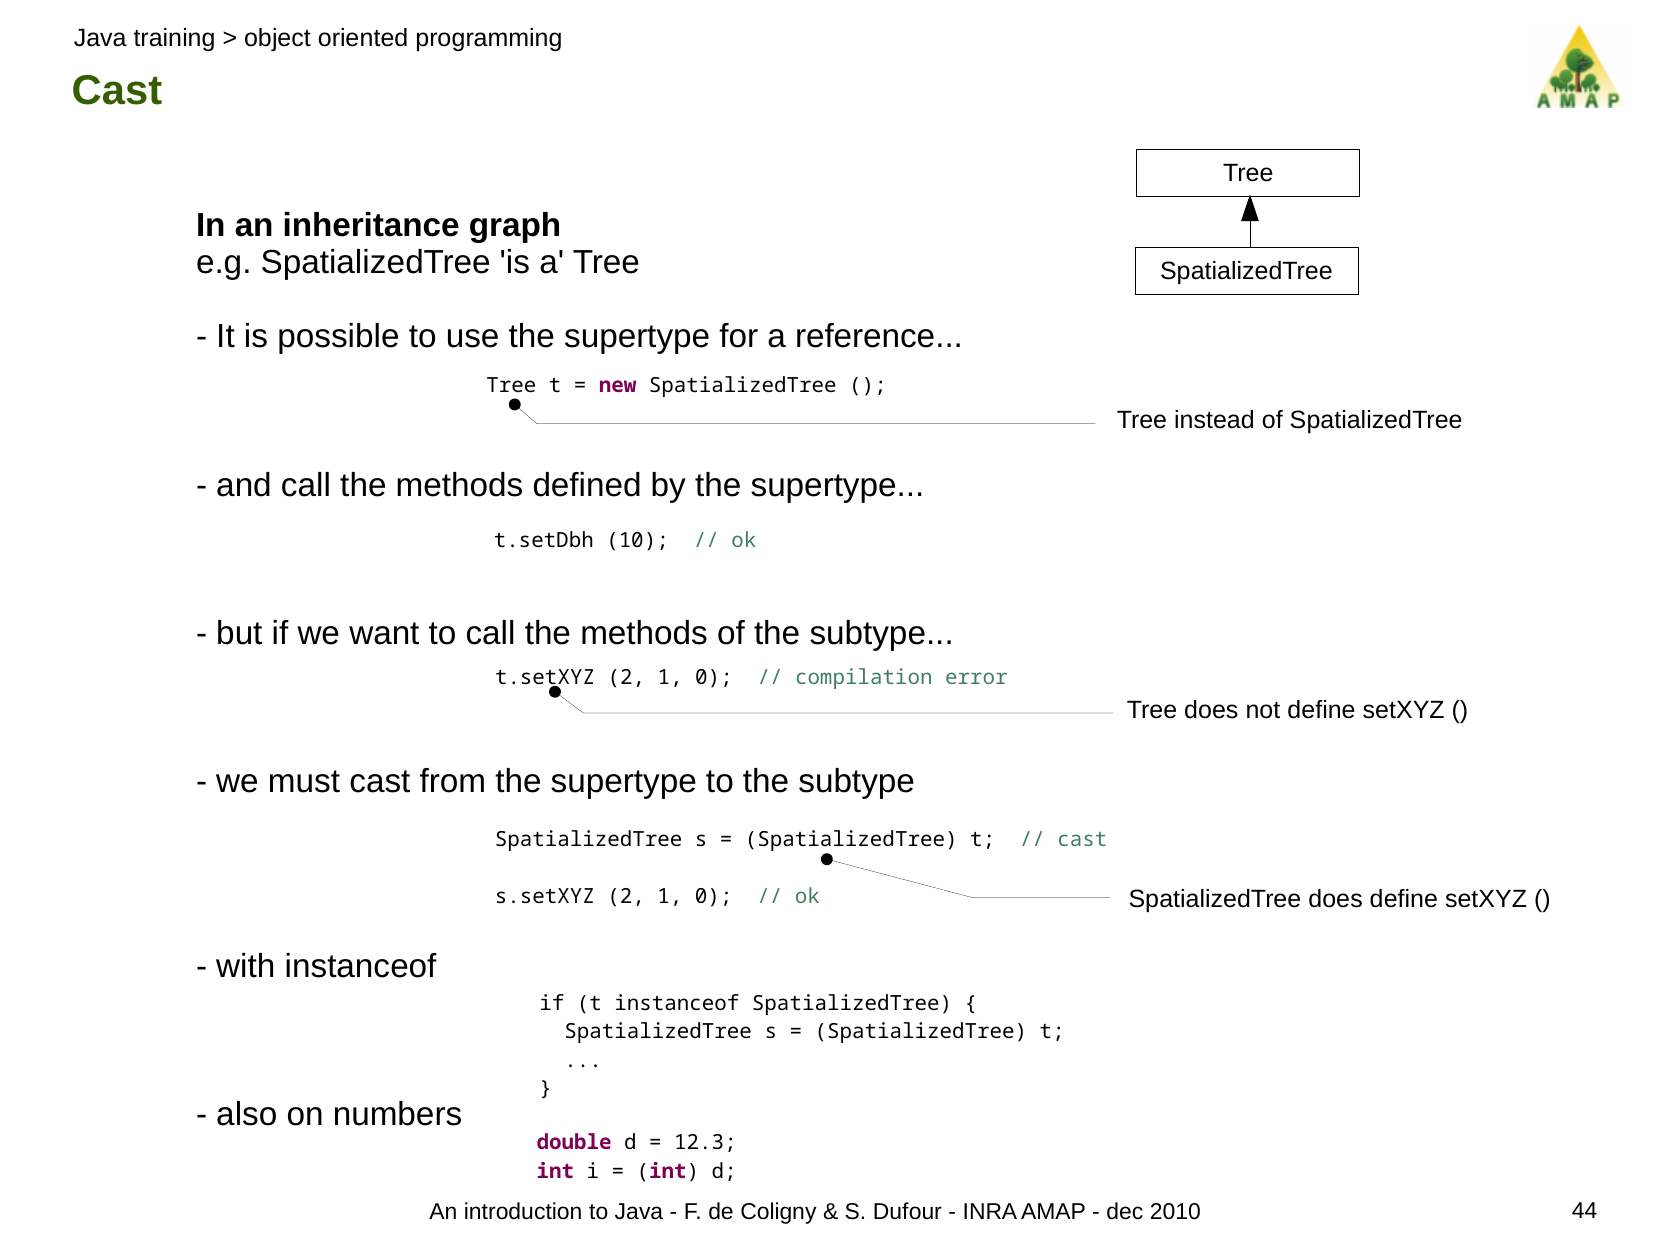

Java training > object oriented programming
Cast
Tree
In an inheritance graph
e.g. SpatializedTree 'is a' Tree
- It is possible to use the supertype for a reference...
- and call the methods defined by the supertype...
- but if we want to call the methods of the subtype...
- we must cast from the supertype to the subtype
- with instanceof
- also on numbers
SpatializedTree
Tree t = new SpatializedTree ();
Tree instead of SpatializedTree
t.setDbh (10); // ok
t.setXYZ (2, 1, 0); // compilation error
Tree does not define setXYZ ()
SpatializedTree s = (SpatializedTree) t; // cast
s.setXYZ (2, 1, 0); // ok
SpatializedTree does define setXYZ ()
if (t instanceof SpatializedTree) {
 SpatializedTree s = (SpatializedTree) t;
 ...
}
double d = 12.3;
int i = (int) d;
44